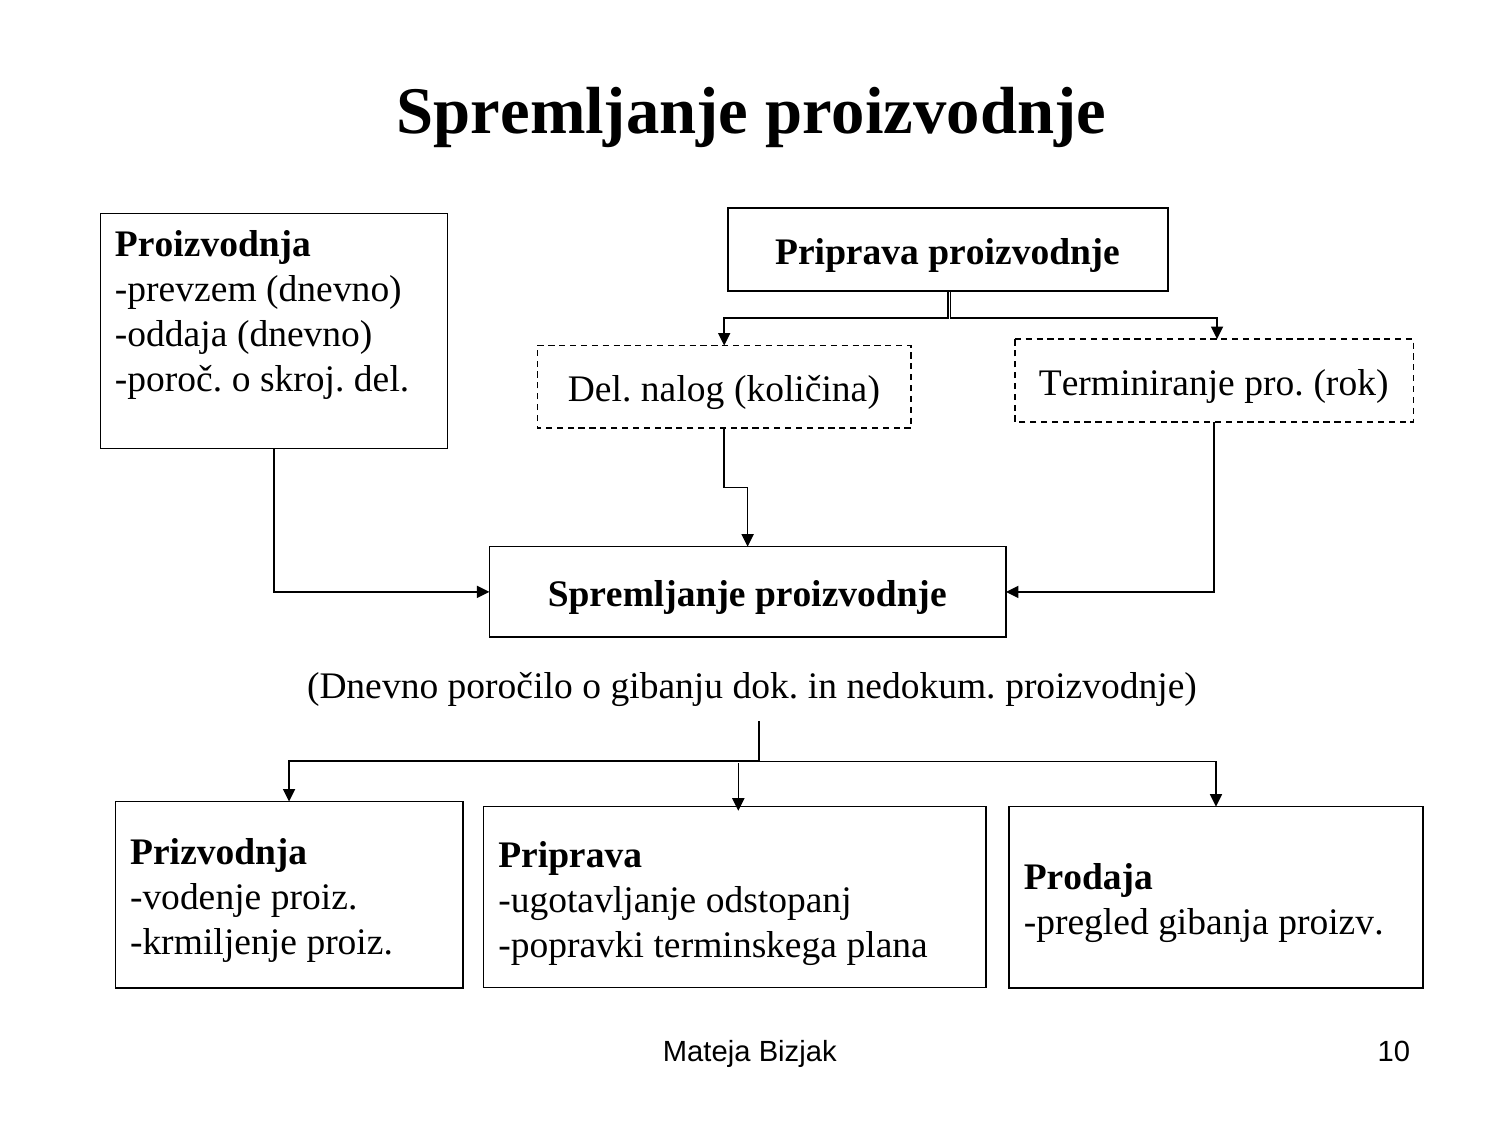

Spremljanje proizvodnje
Priprava proizvodnje
Proizvodnja
-prevzem (dnevno)
-oddaja (dnevno)
-poroč. o skroj. del.
Terminiranje pro. (rok)
Del. nalog (količina)
Spremljanje proizvodnje
(Dnevno poročilo o gibanju dok. in nedokum. proizvodnje)
Prizvodnja
-vodenje proiz.
-krmiljenje proiz.
Priprava
-ugotavljanje odstopanj
-popravki terminskega plana
Prodaja
-pregled gibanja proizv.
Mateja Bizjak